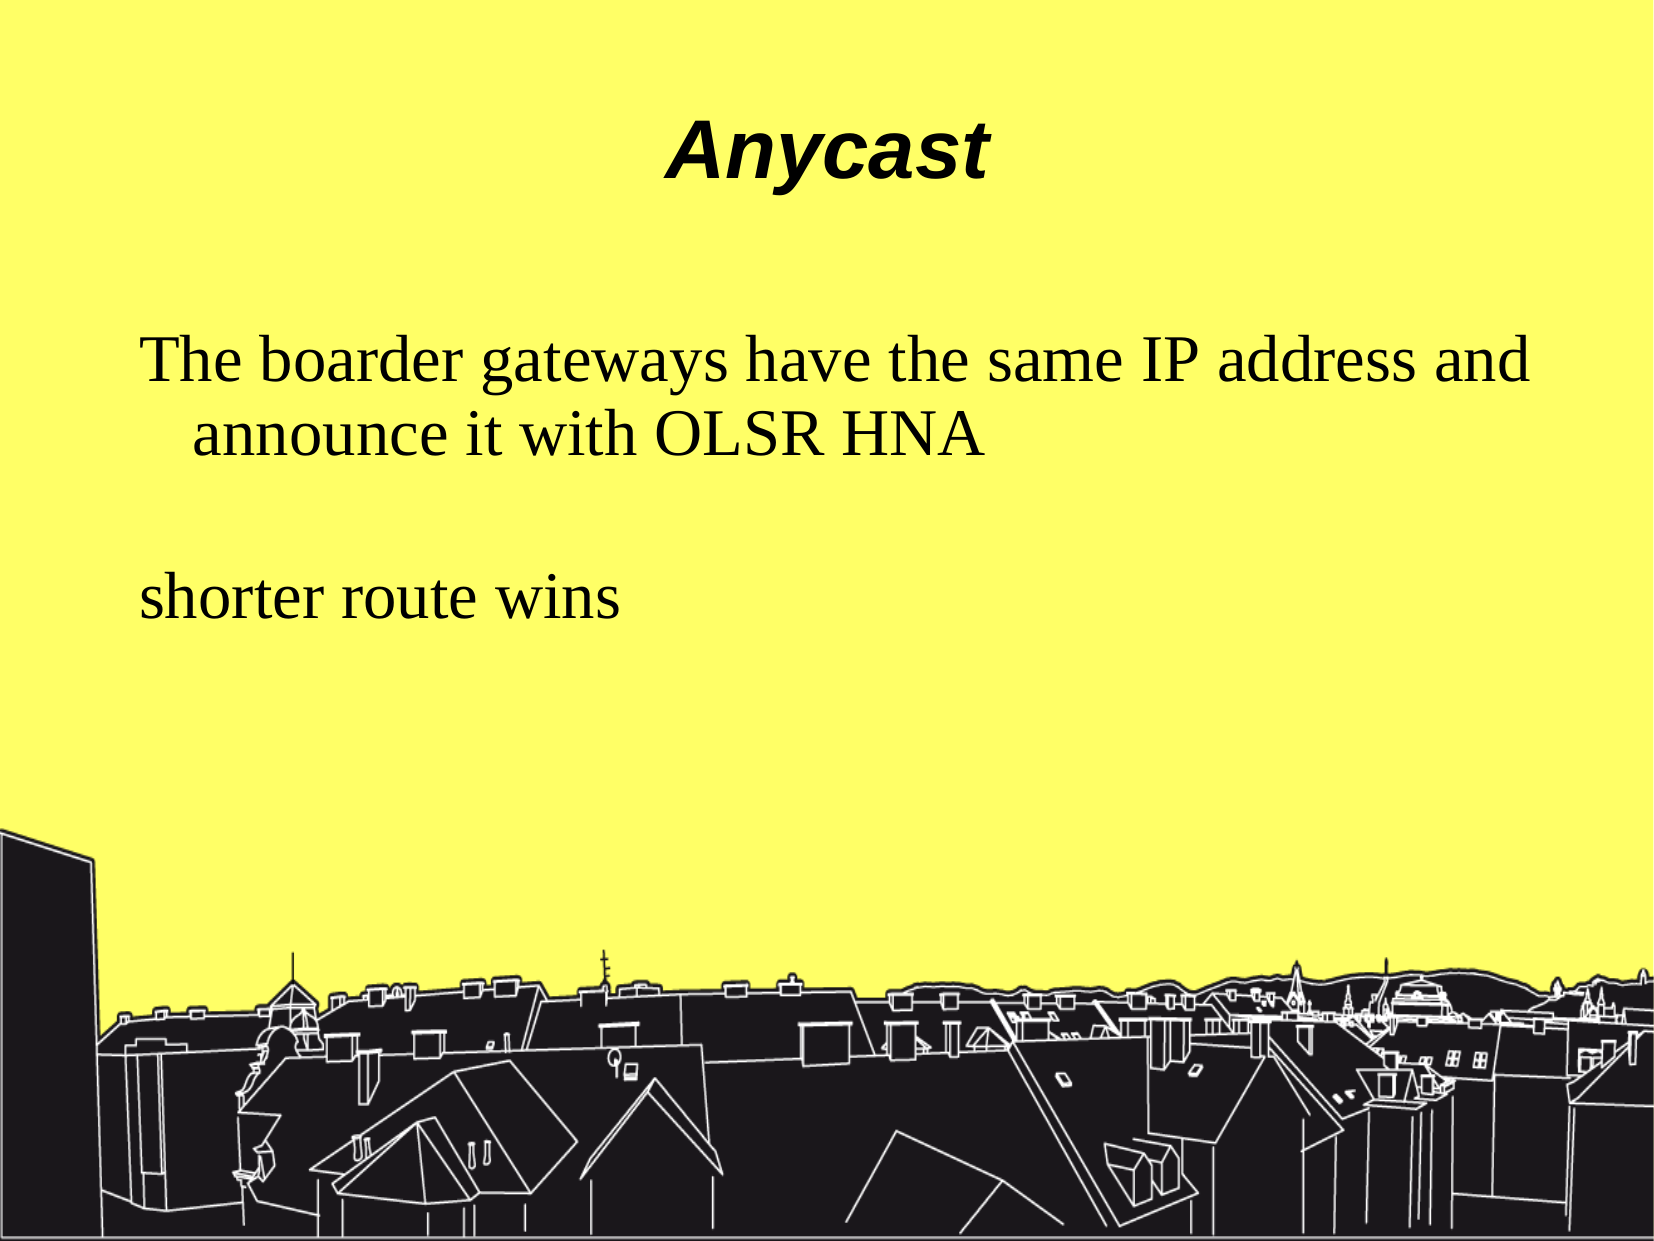

# Anycast
The boarder gateways have the same IP address and announce it with OLSR HNA
shorter route wins